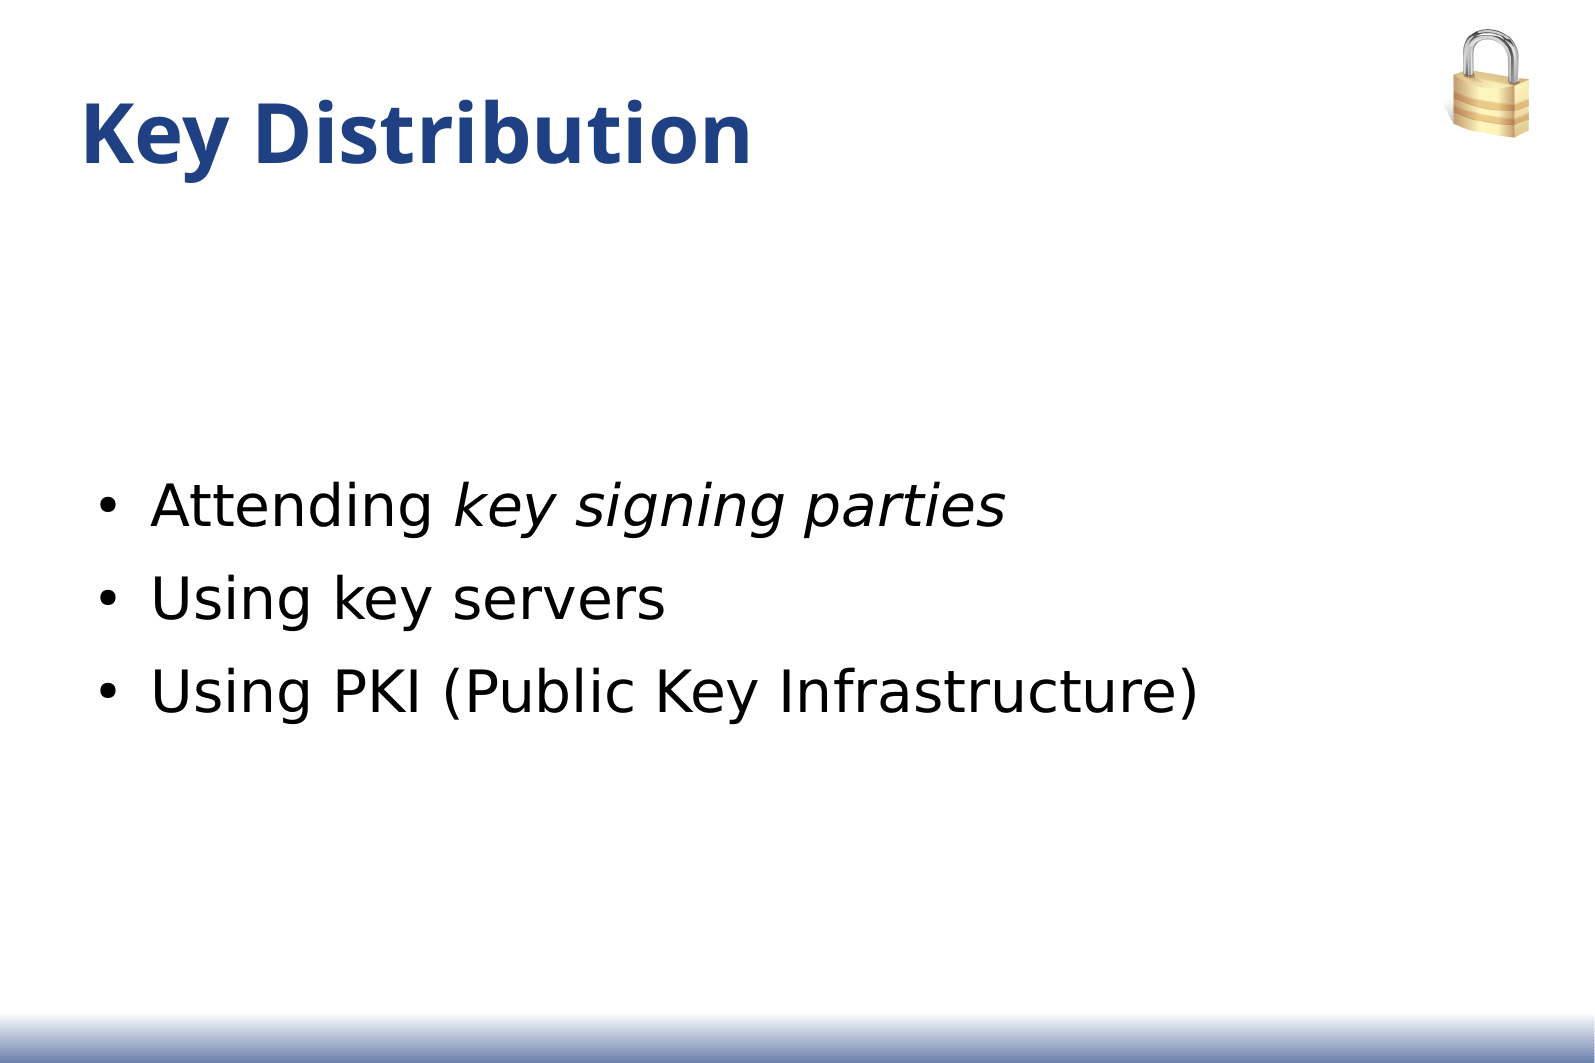

# Key Distribution
Attending key signing parties
Using key servers
Using PKI (Public Key Infrastructure)